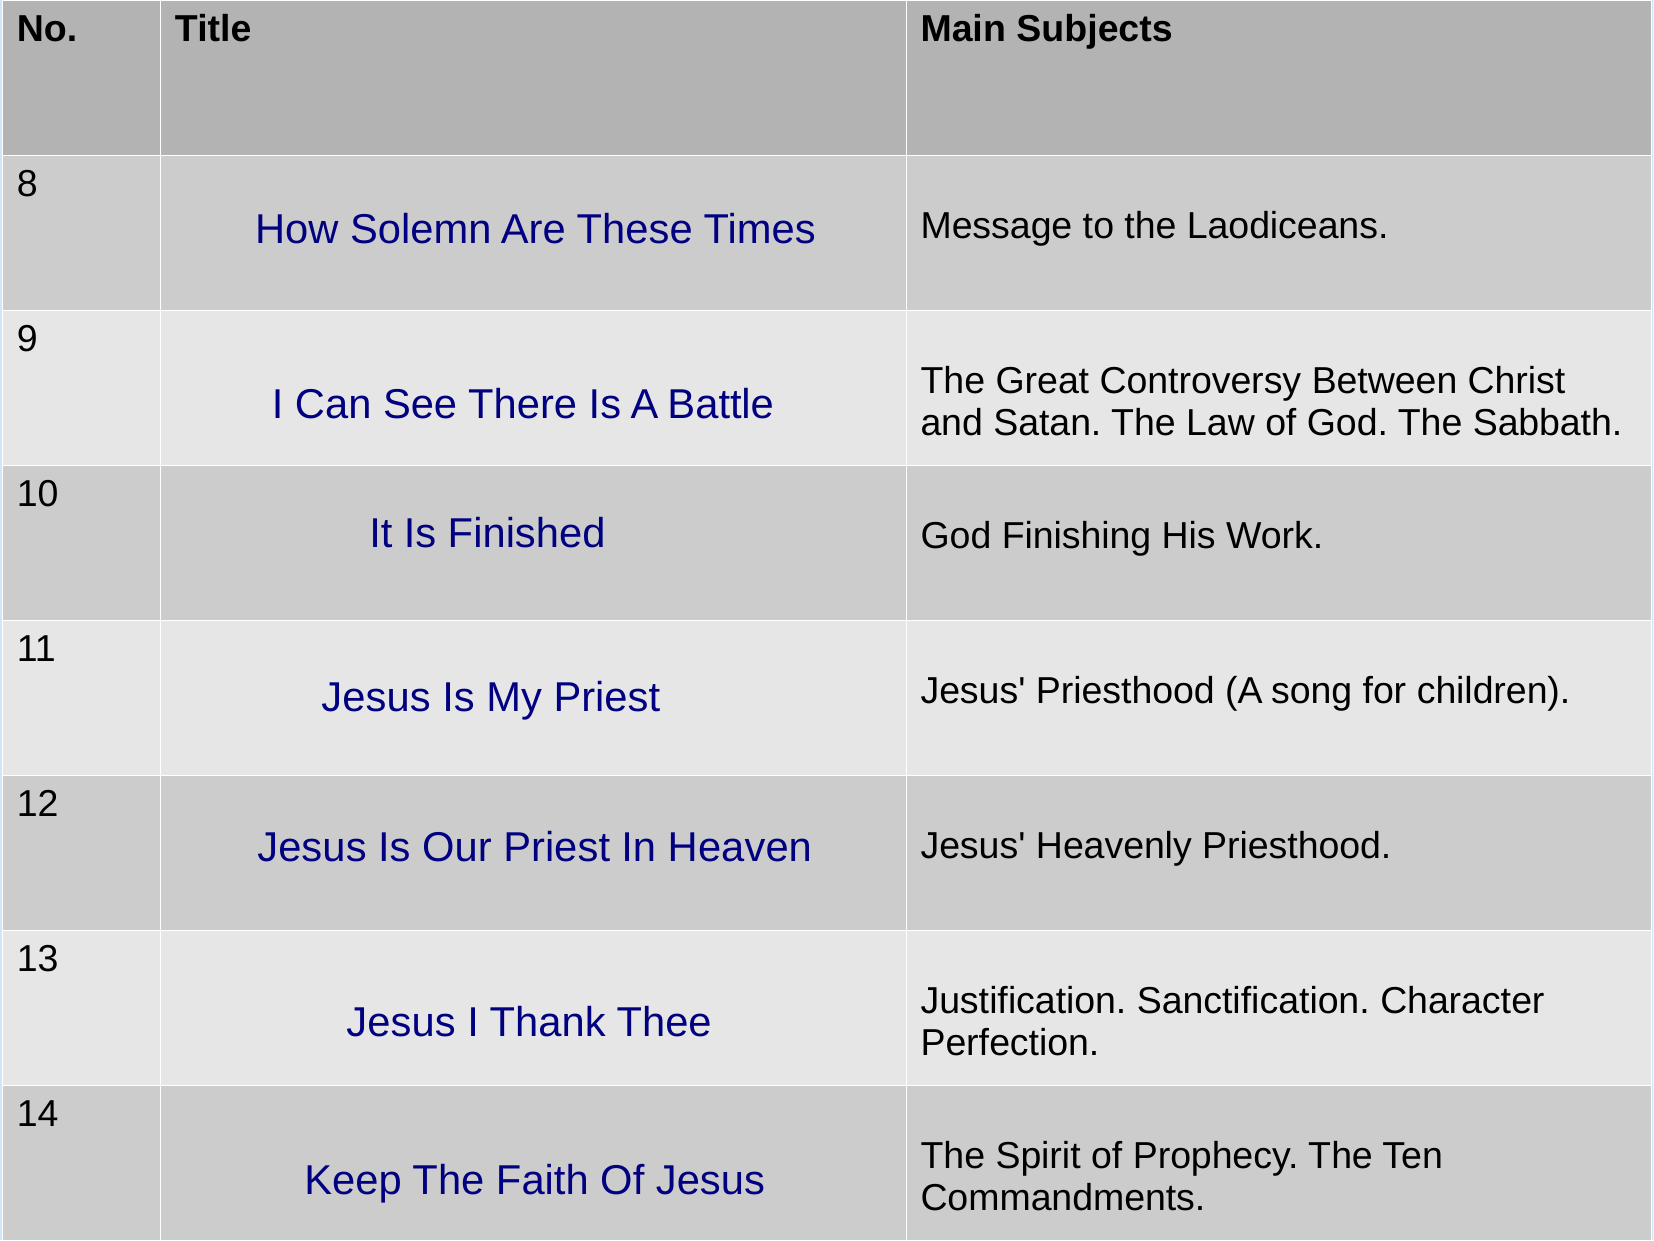

| No. | Title | Main Subjects |
| --- | --- | --- |
| 8 | | Message to the Laodiceans. |
| 9 | | The Great Controversy Between Christ and Satan. The Law of God. The Sabbath. |
| 10 | | God Finishing His Work. |
| 11 | | Jesus' Priesthood (A song for children). |
| 12 | | Jesus' Heavenly Priesthood. |
| 13 | | Justification. Sanctification. Character Perfection. |
| 14 | | The Spirit of Prophecy. The Ten Commandments. |
How Solemn Are These Times
 I Can See There Is A Battle
 It Is Finished
Jesus Is My Priest
 Jesus Is Our Priest In Heaven
 Jesus I Thank Thee
 Keep The Faith Of Jesus